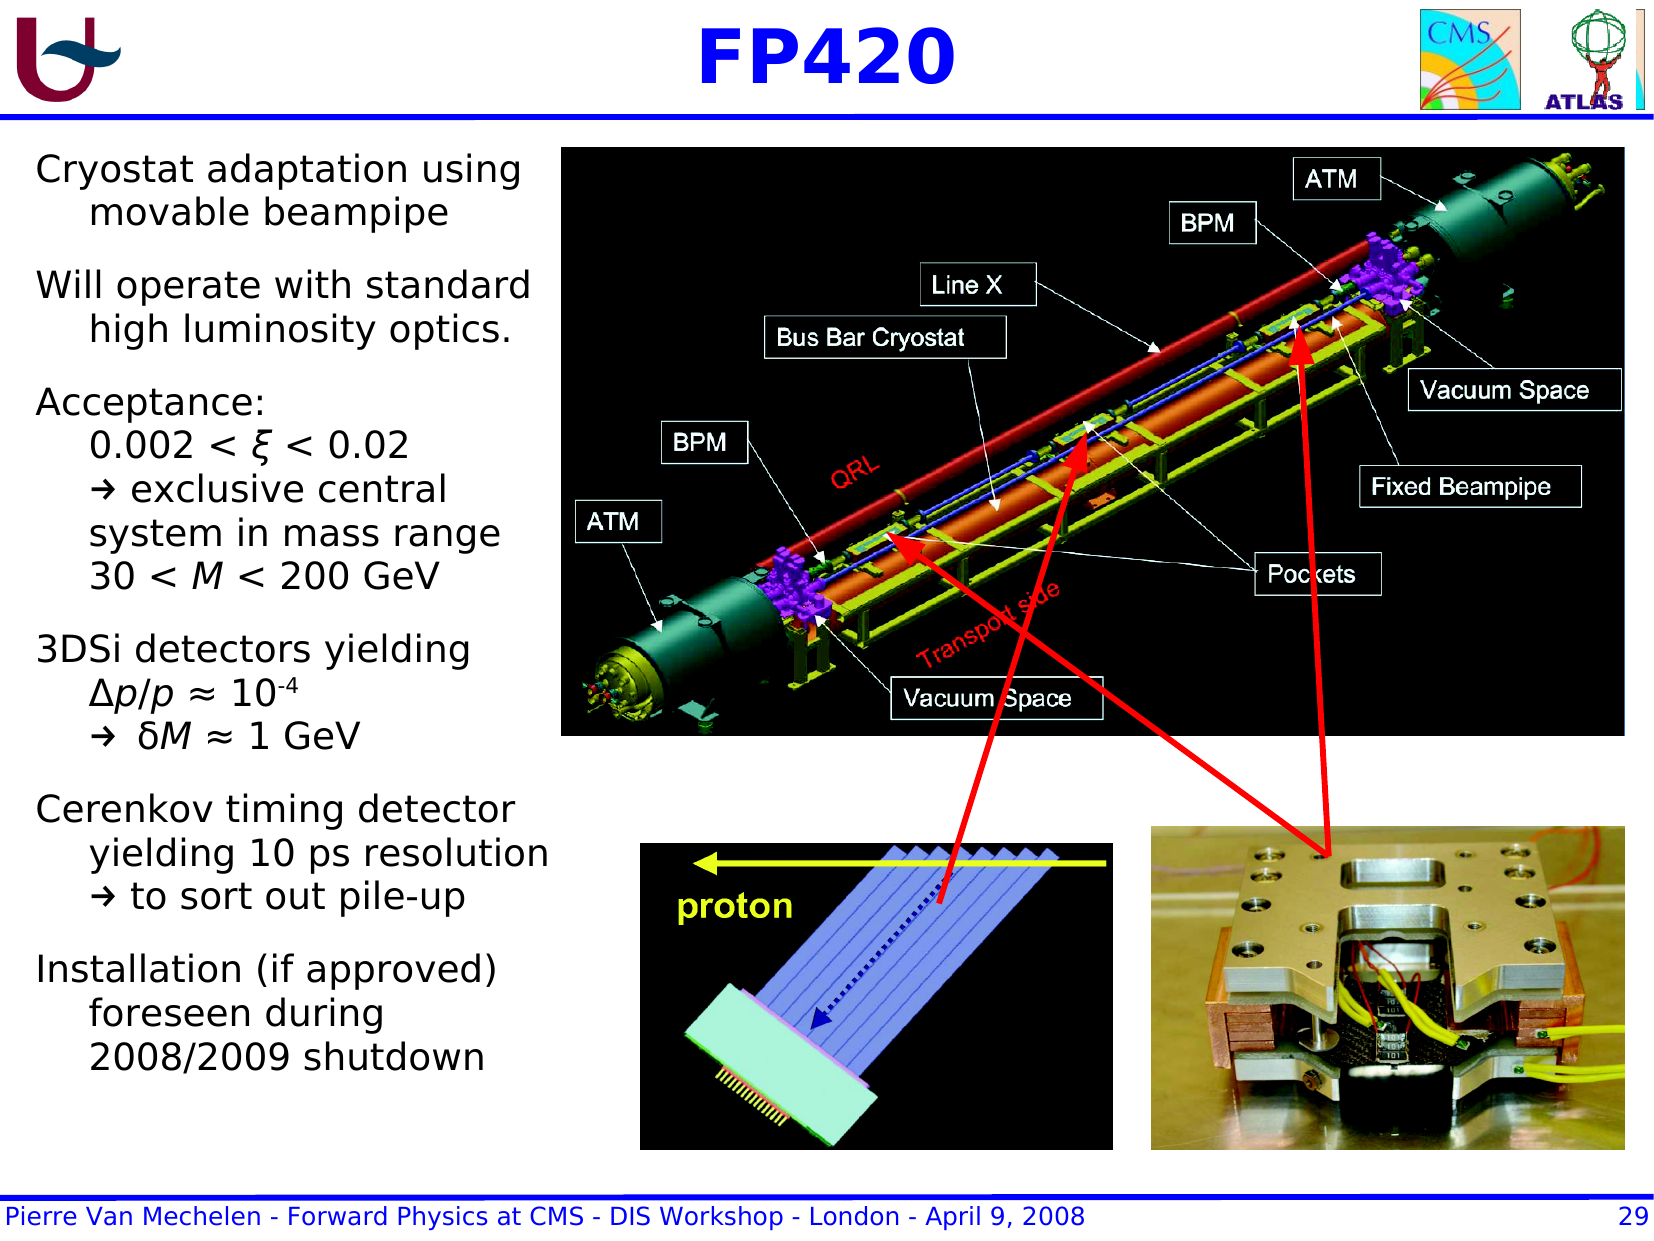

# FP420
Cryostat adaptation using movable beampipe
Will operate with standard high luminosity optics.
Acceptance:
0.002 < ξ < 0.02
→ exclusive central system in mass range
30 < M < 200 GeV
3DSi detectors yielding Δp/p ≈ 10-4
→ δM ≈ 1 GeV
Cerenkov timing detector yielding 10 ps resolution
→ to sort out pile-up
Installation (if approved) foreseen during 2008/2009 shutdown
29
Pierre Van Mechelen - Forward Physics at CMS - DIS Workshop - London - April 9, 2008